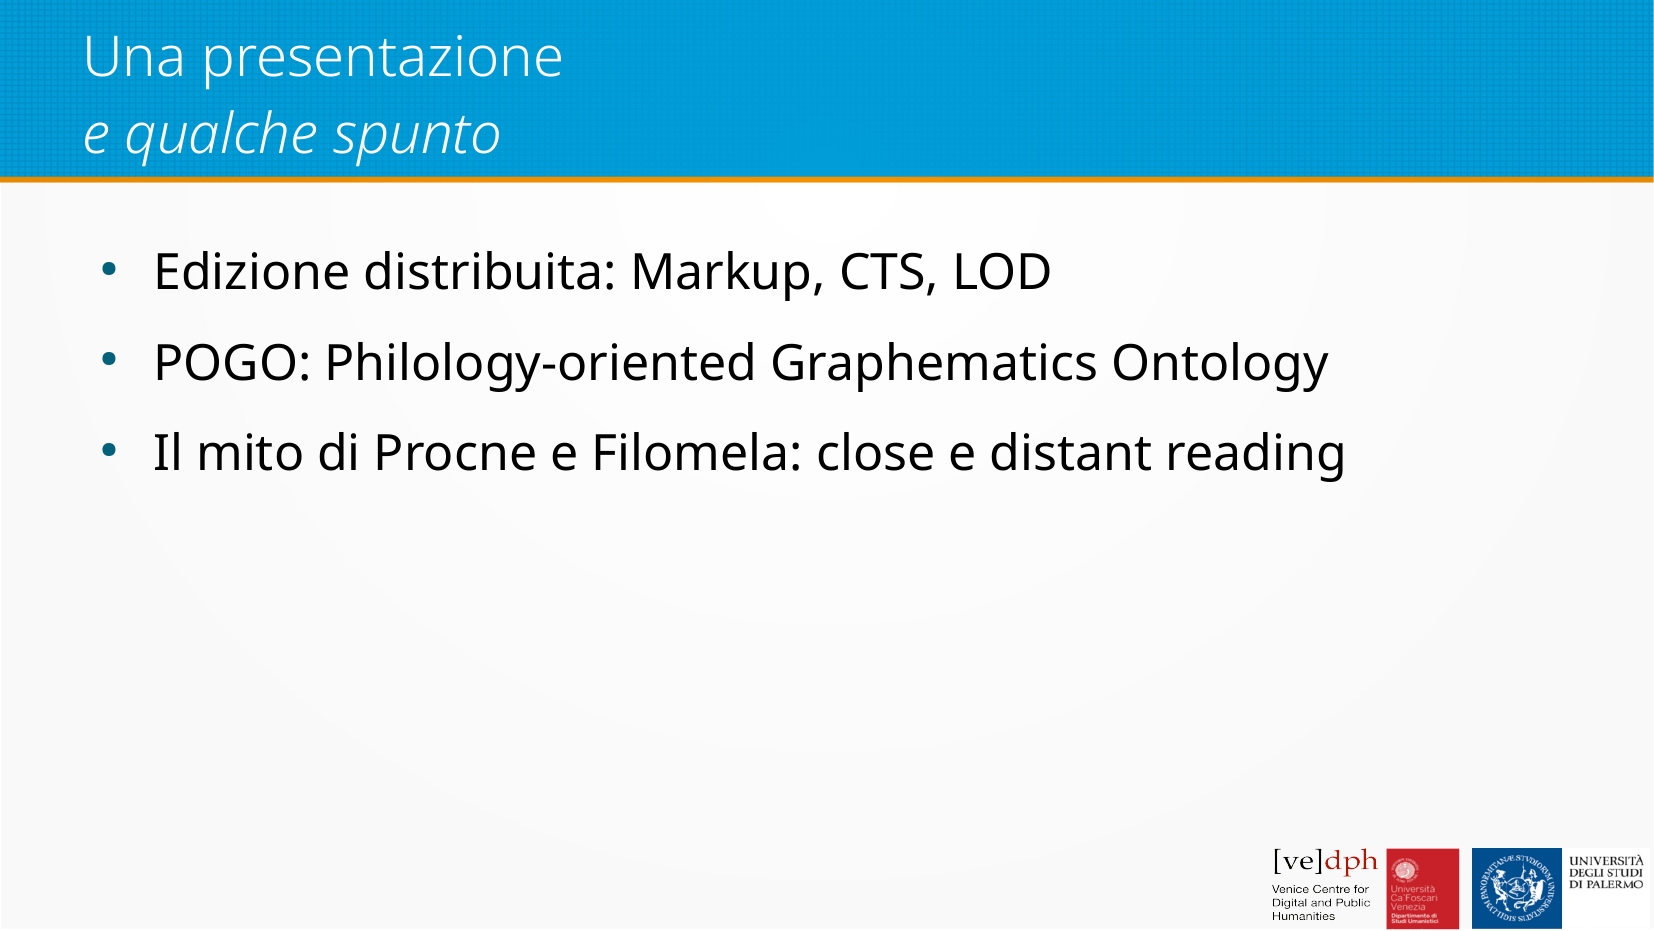

# Una presentazione e qualche spunto
Edizione distribuita: Markup, CTS, LOD
POGO: Philology-oriented Graphematics Ontology
Il mito di Procne e Filomela: close e distant reading